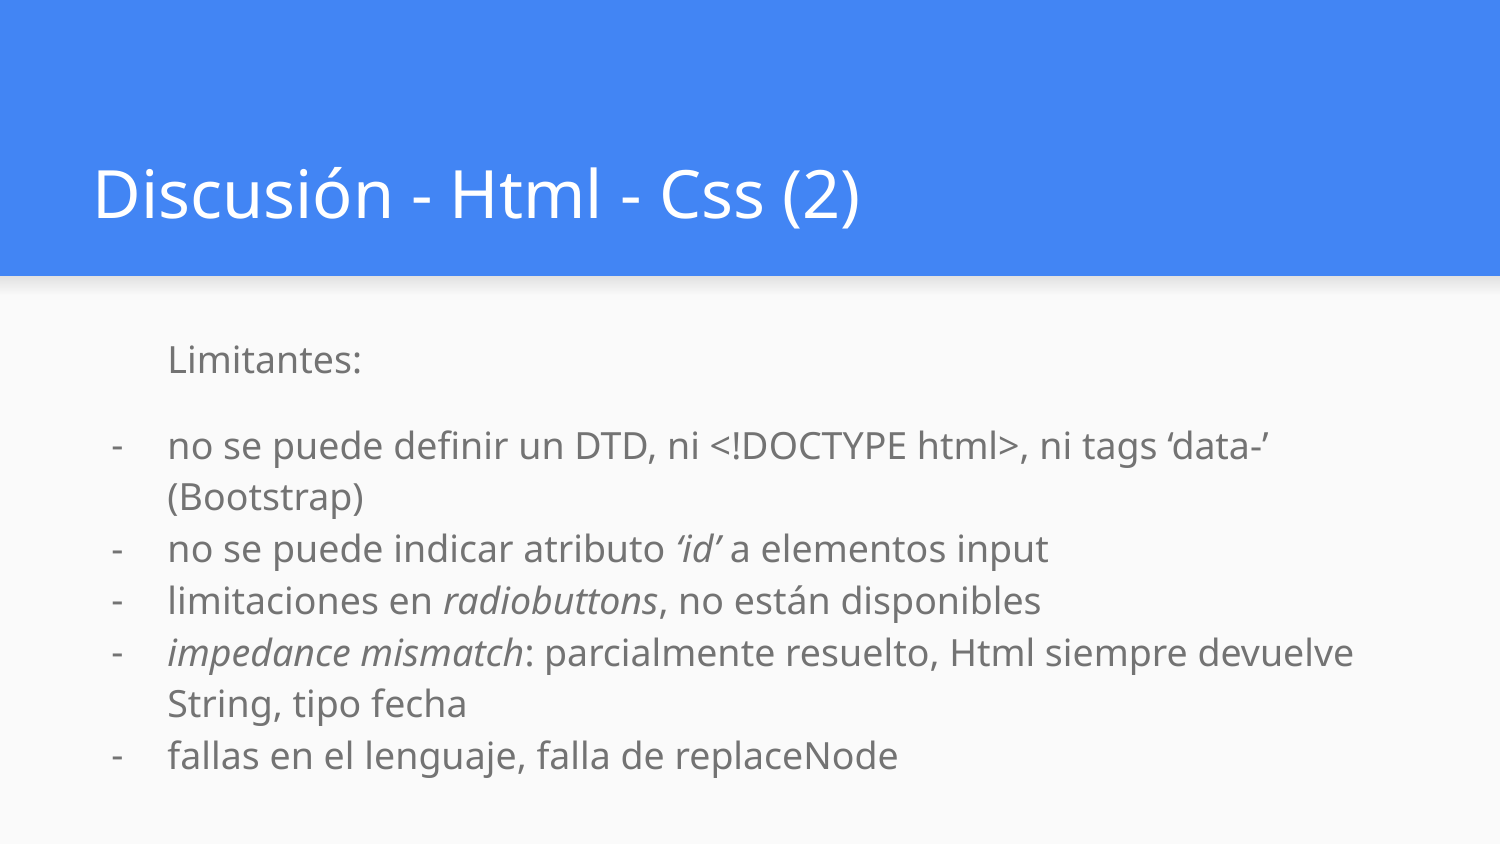

# Discusión - Html - Css (2)
Limitantes:
no se puede definir un DTD, ni <!DOCTYPE html>, ni tags ‘data-’ (Bootstrap)
no se puede indicar atributo ‘id’ a elementos input
limitaciones en radiobuttons, no están disponibles
impedance mismatch: parcialmente resuelto, Html siempre devuelve String, tipo fecha
fallas en el lenguaje, falla de replaceNode